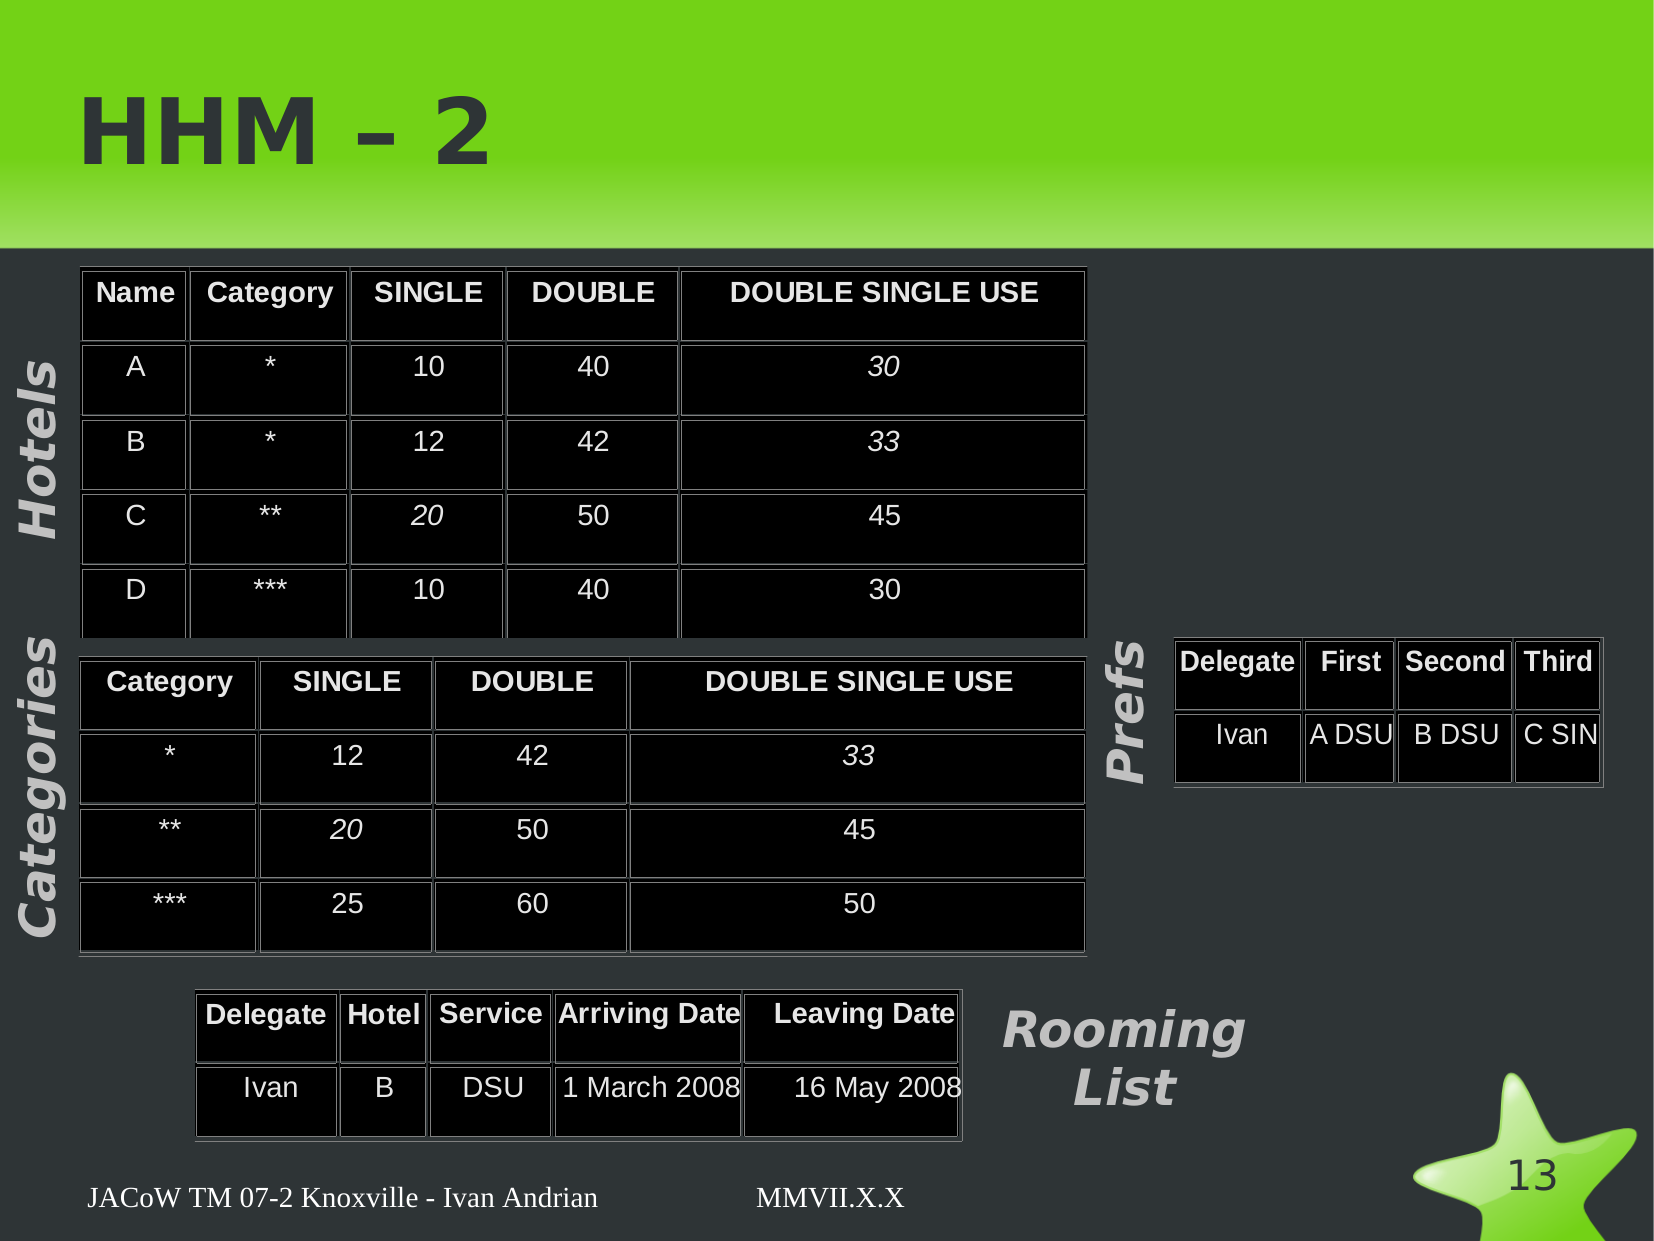

# HHM – 2
Hotels
Prefs
Categories
Rooming List
13
MMVII.X.X
JACoW TM 07-2 Knoxville - Ivan Andrian